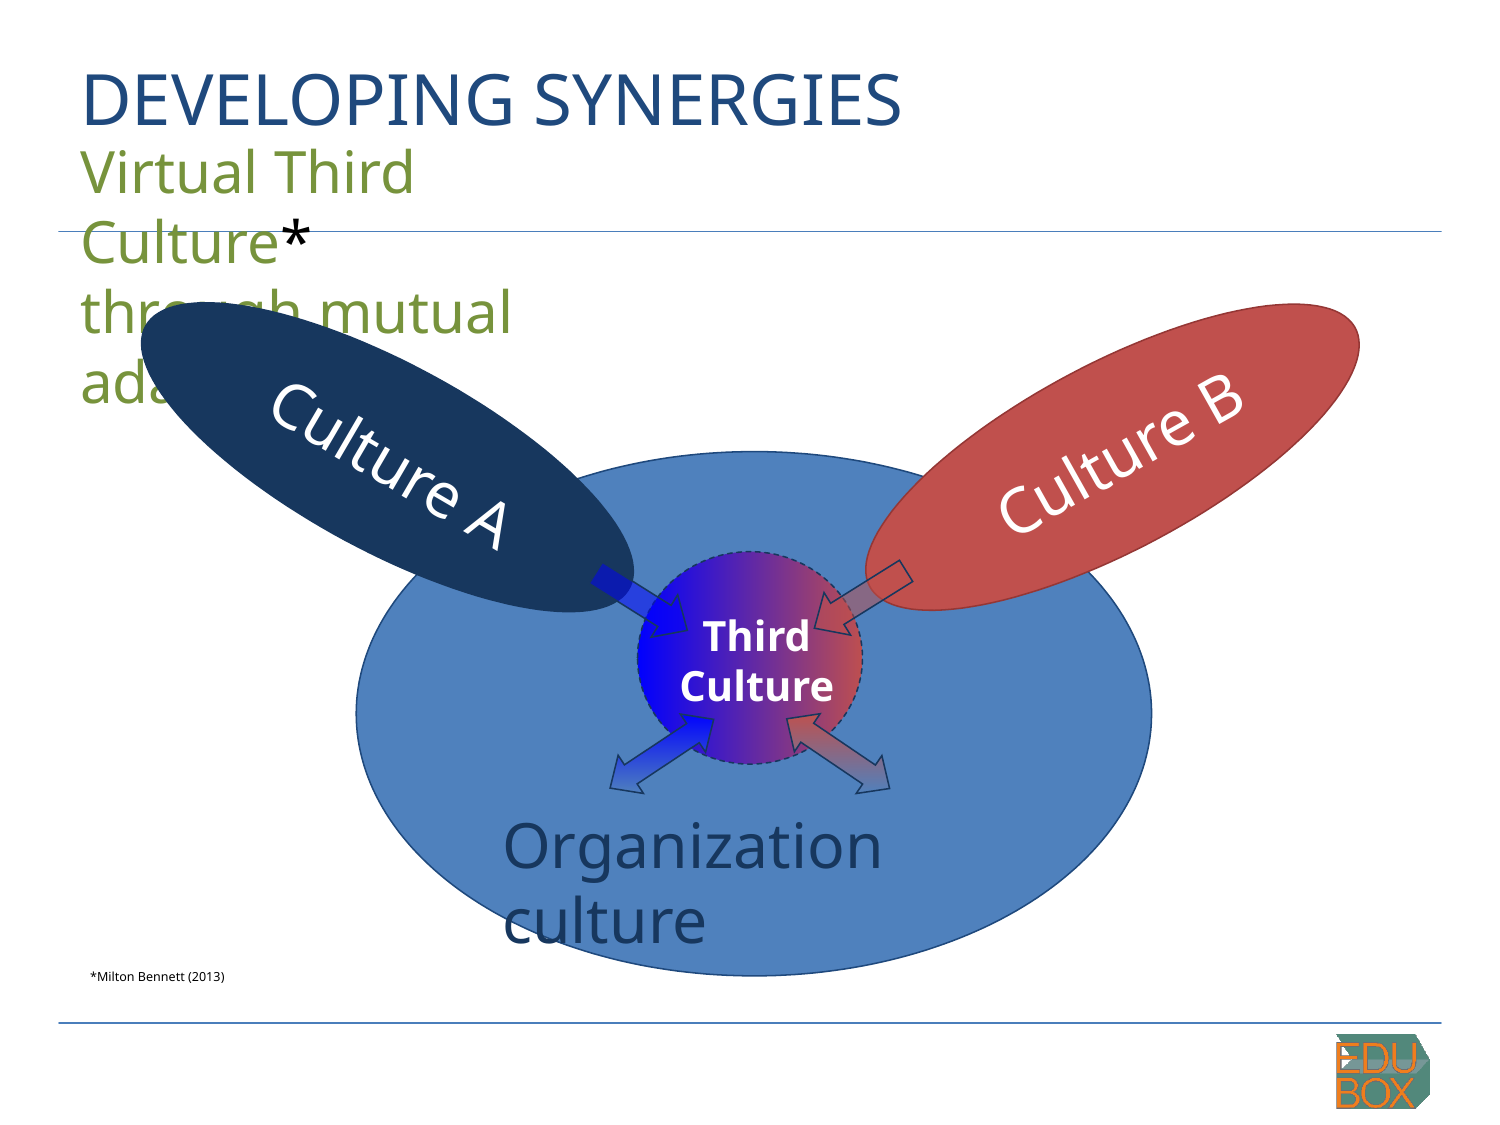

DEVELOPING SYNERGIES
# Virtual Third Culture* through mutual adaptation
Culture B
Culture A
Third
Culture
Organization culture
*Milton Bennett (2013)